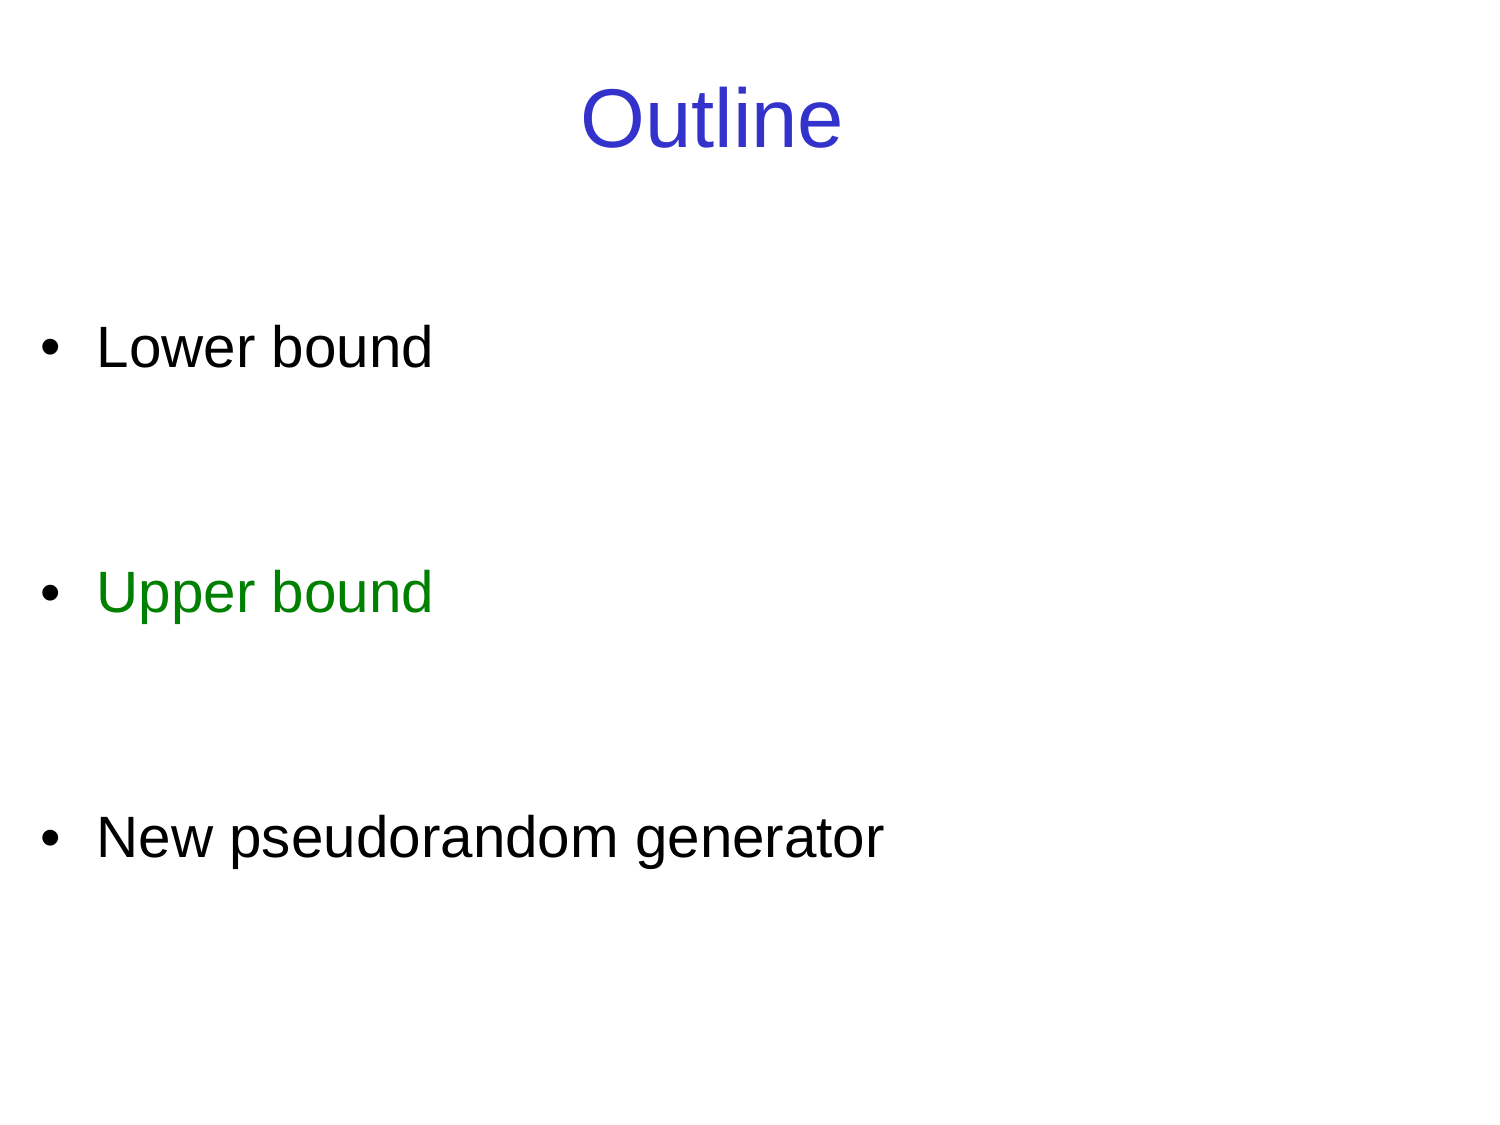

# Outline
Lower bound
Upper bound
New pseudorandom generator